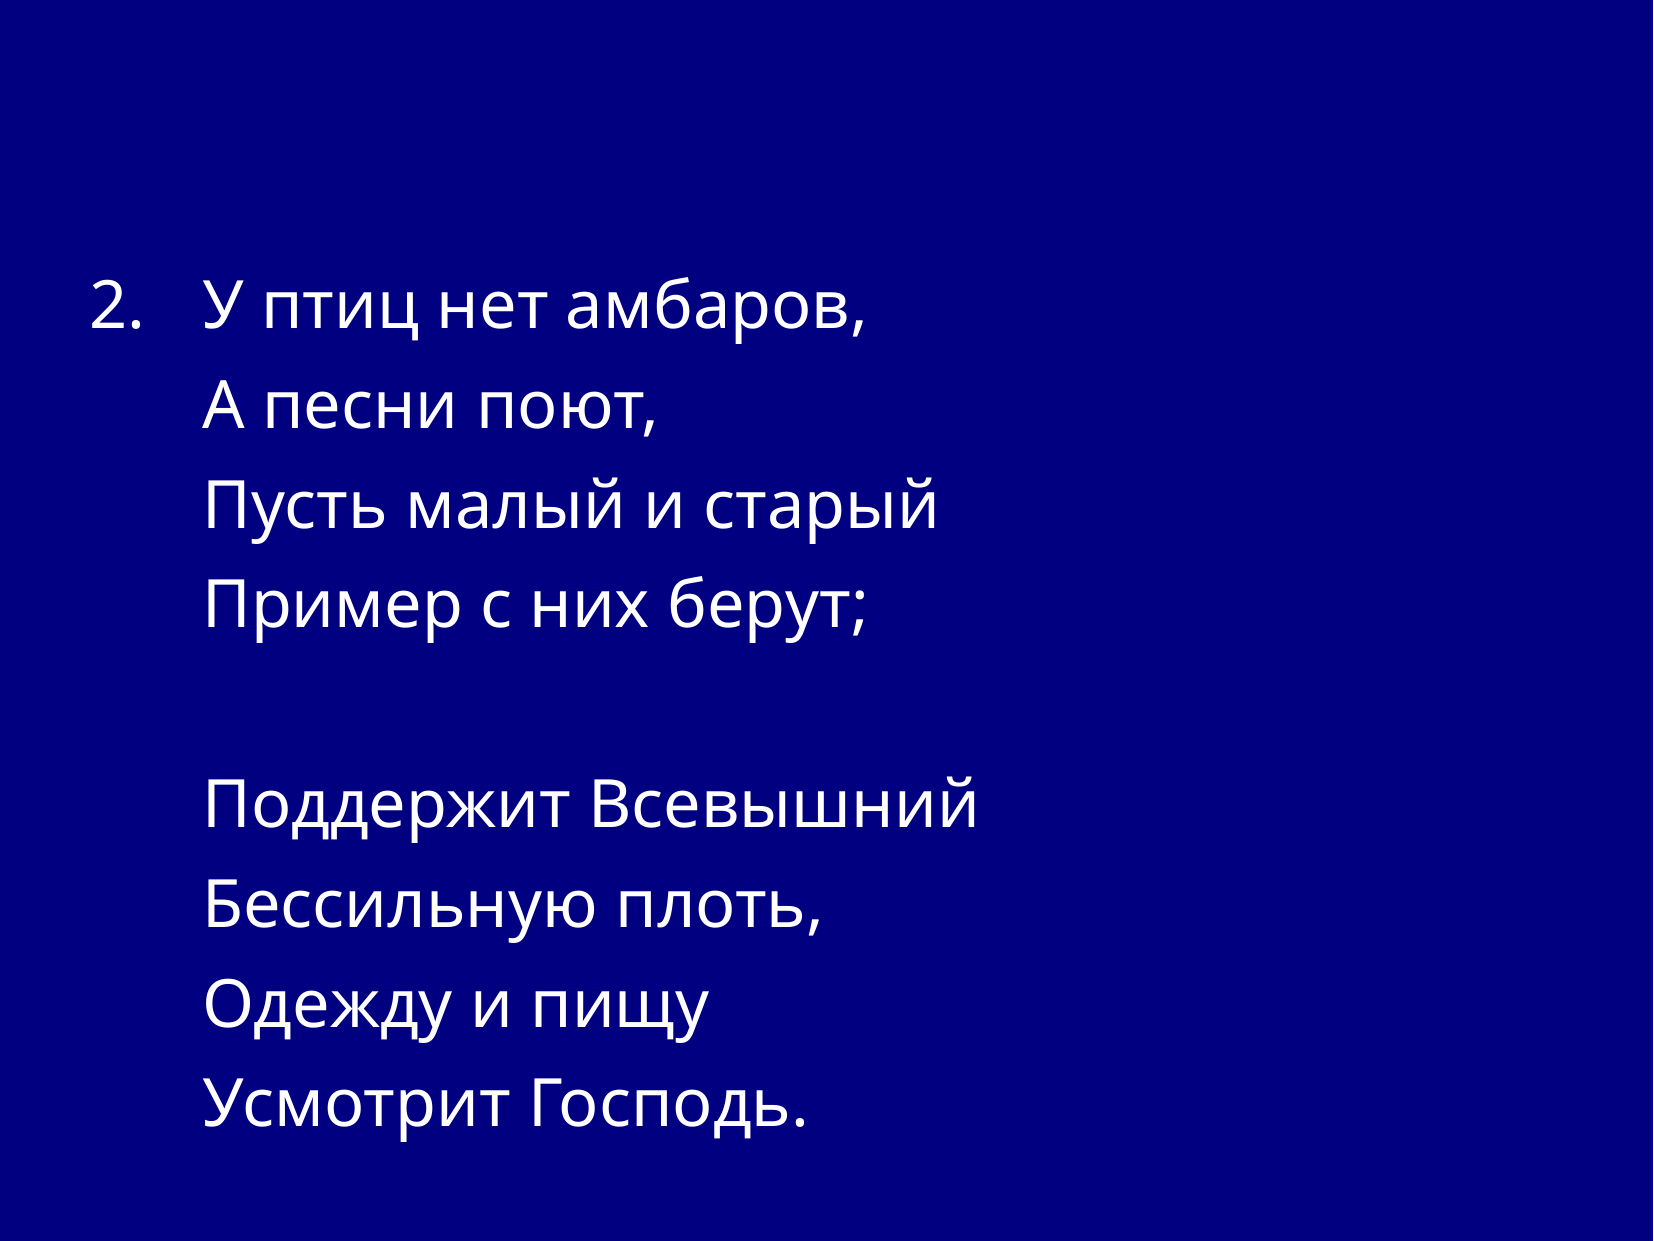

2.	У птиц нет амбаров,
	А песни поют,
	Пусть малый и старый
	Пример с них берут;
	Поддержит Всевышний
	Бессильную плоть,
	Одежду и пищу
	Усмотрит Господь.